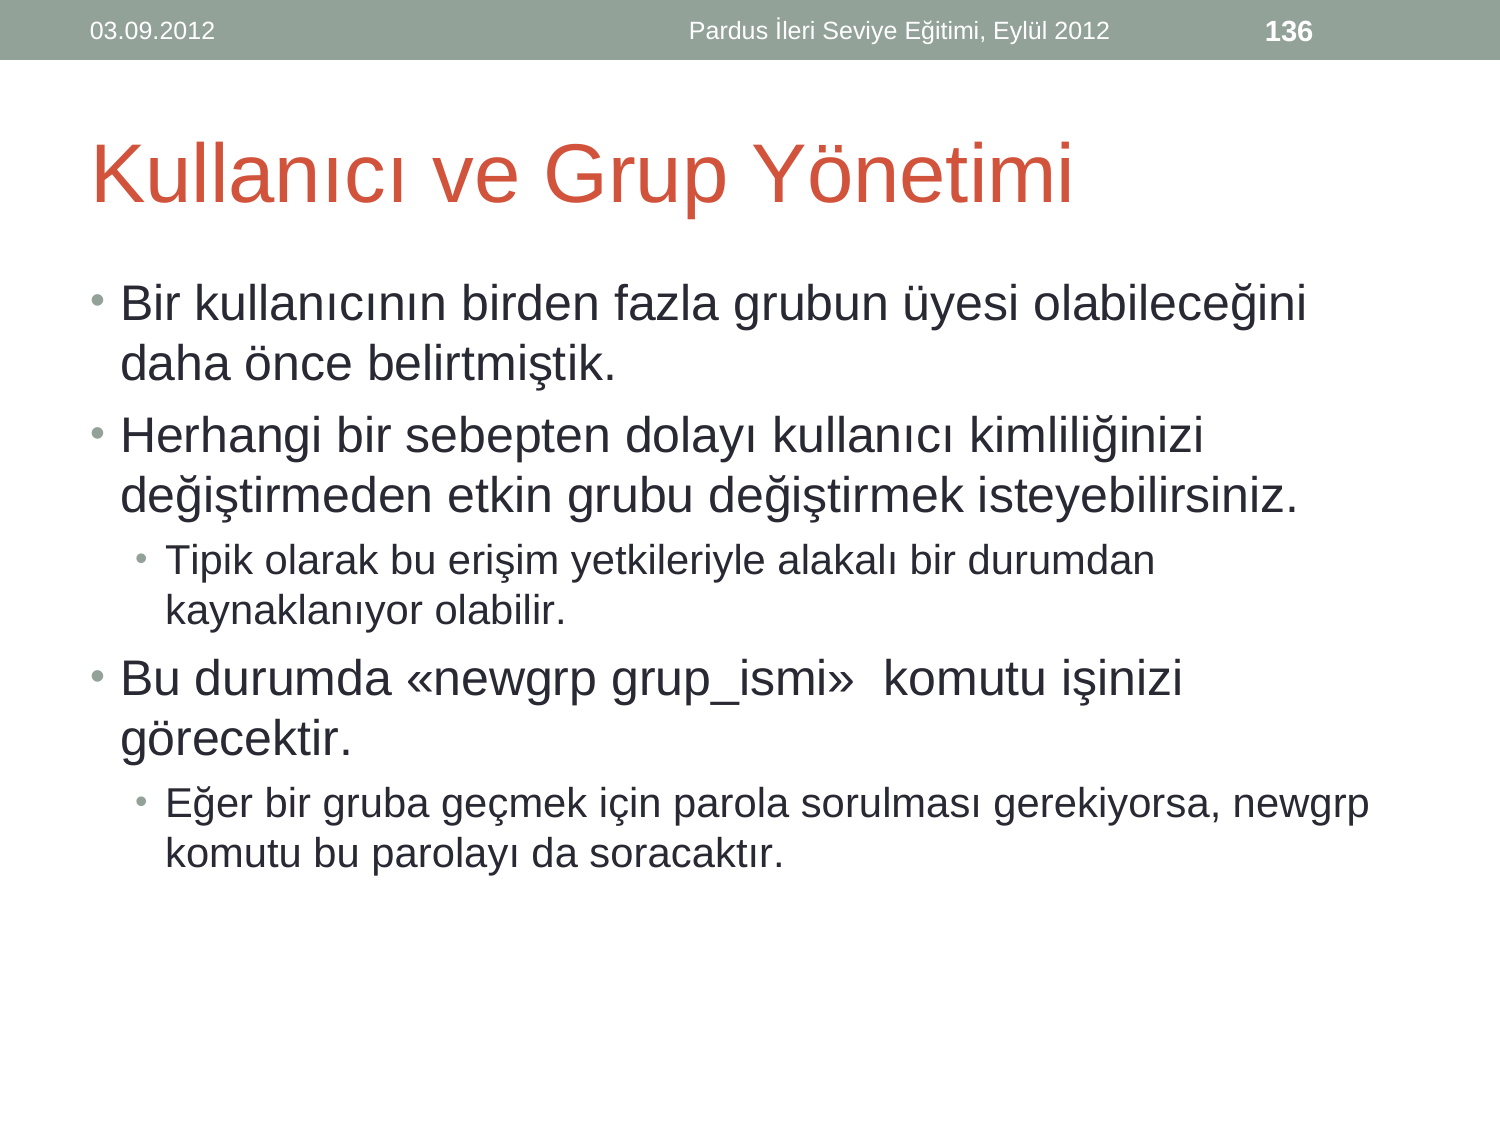

03.09.2012
Pardus İleri Seviye Eğitimi, Eylül 2012
# Kullanıcı ve Grup Yönetimi
Bir kullanıcının birden fazla grubun üyesi olabileceğini daha önce belirtmiştik.
Herhangi bir sebepten dolayı kullanıcı kimliliğinizi değiştirmeden etkin grubu değiştirmek isteyebilirsiniz.
Tipik olarak bu erişim yetkileriyle alakalı bir durumdan kaynaklanıyor olabilir.
Bu durumda «newgrp grup_ismi» komutu işinizi görecektir.
Eğer bir gruba geçmek için parola sorulması gerekiyorsa, newgrp komutu bu parolayı da soracaktır.